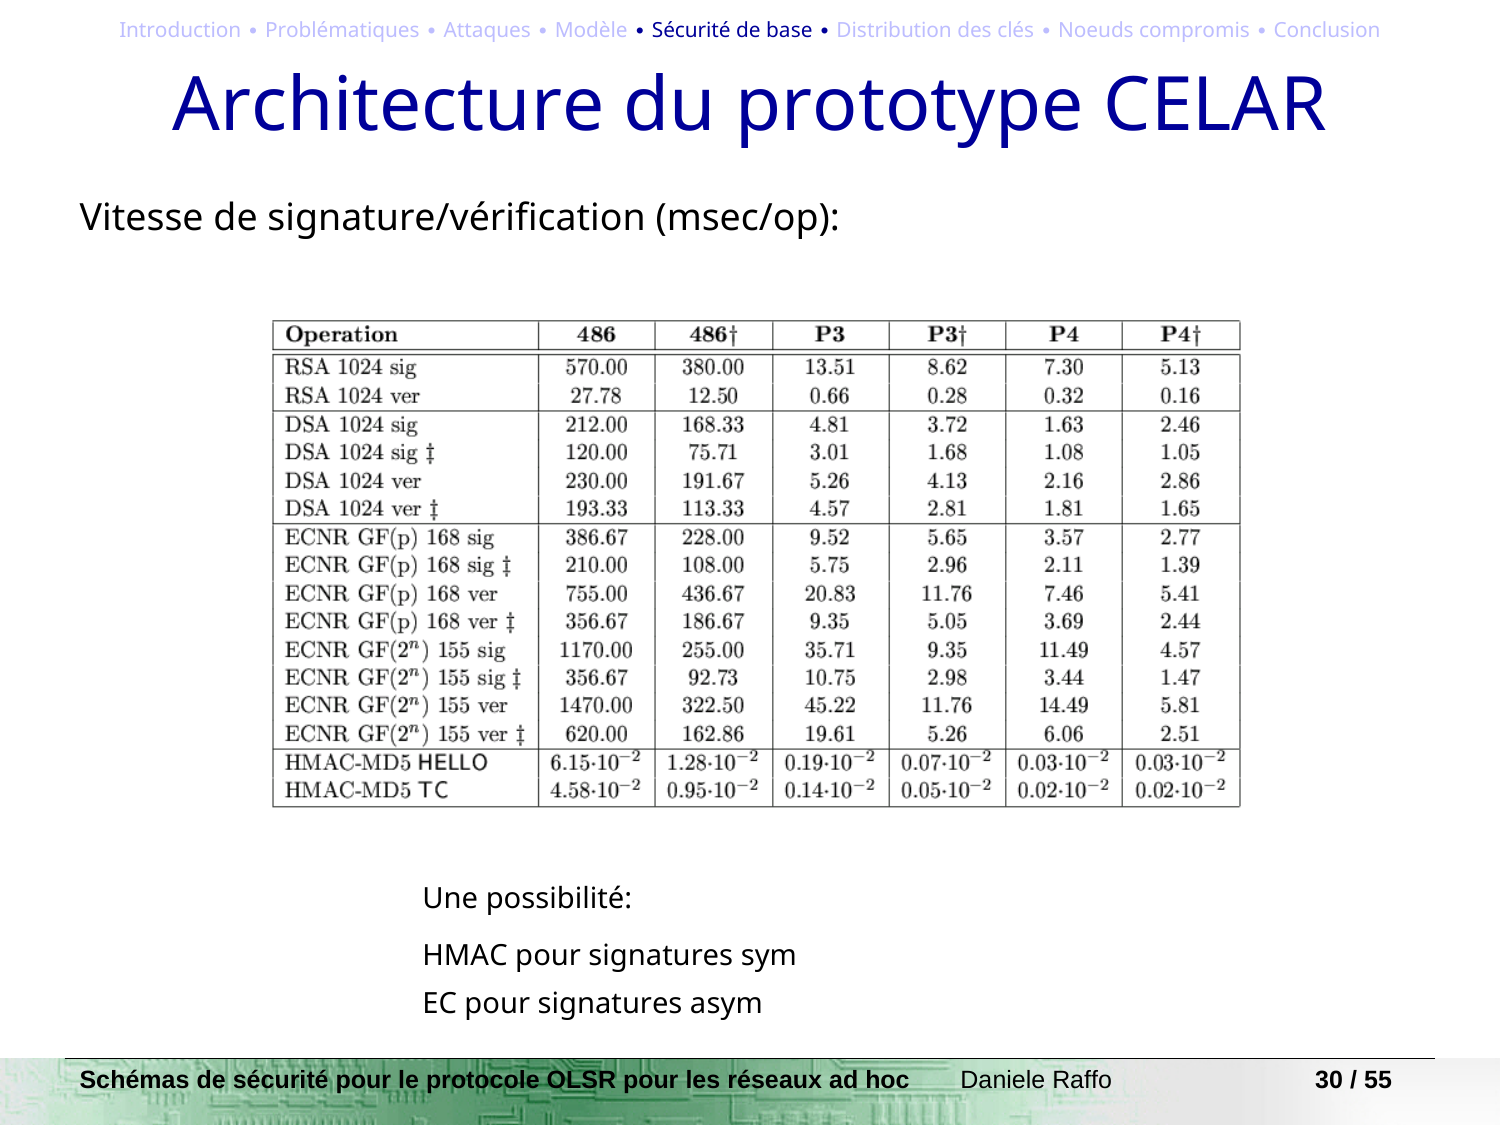

Introduction ∙ Problématiques ∙ Attaques ∙ Modèle ∙ Sécurité de base ∙ Distribution des clés ∙ Noeuds compromis ∙ Conclusion
Architecture du prototype CELAR
Vitesse de signature/vérification (msec/op):
Une possibilité:
HMAC pour signatures sym
EC pour signatures asym
30
Schémas de sécurité pour le protocole OLSR pour les réseaux ad hoc Daniele Raffo